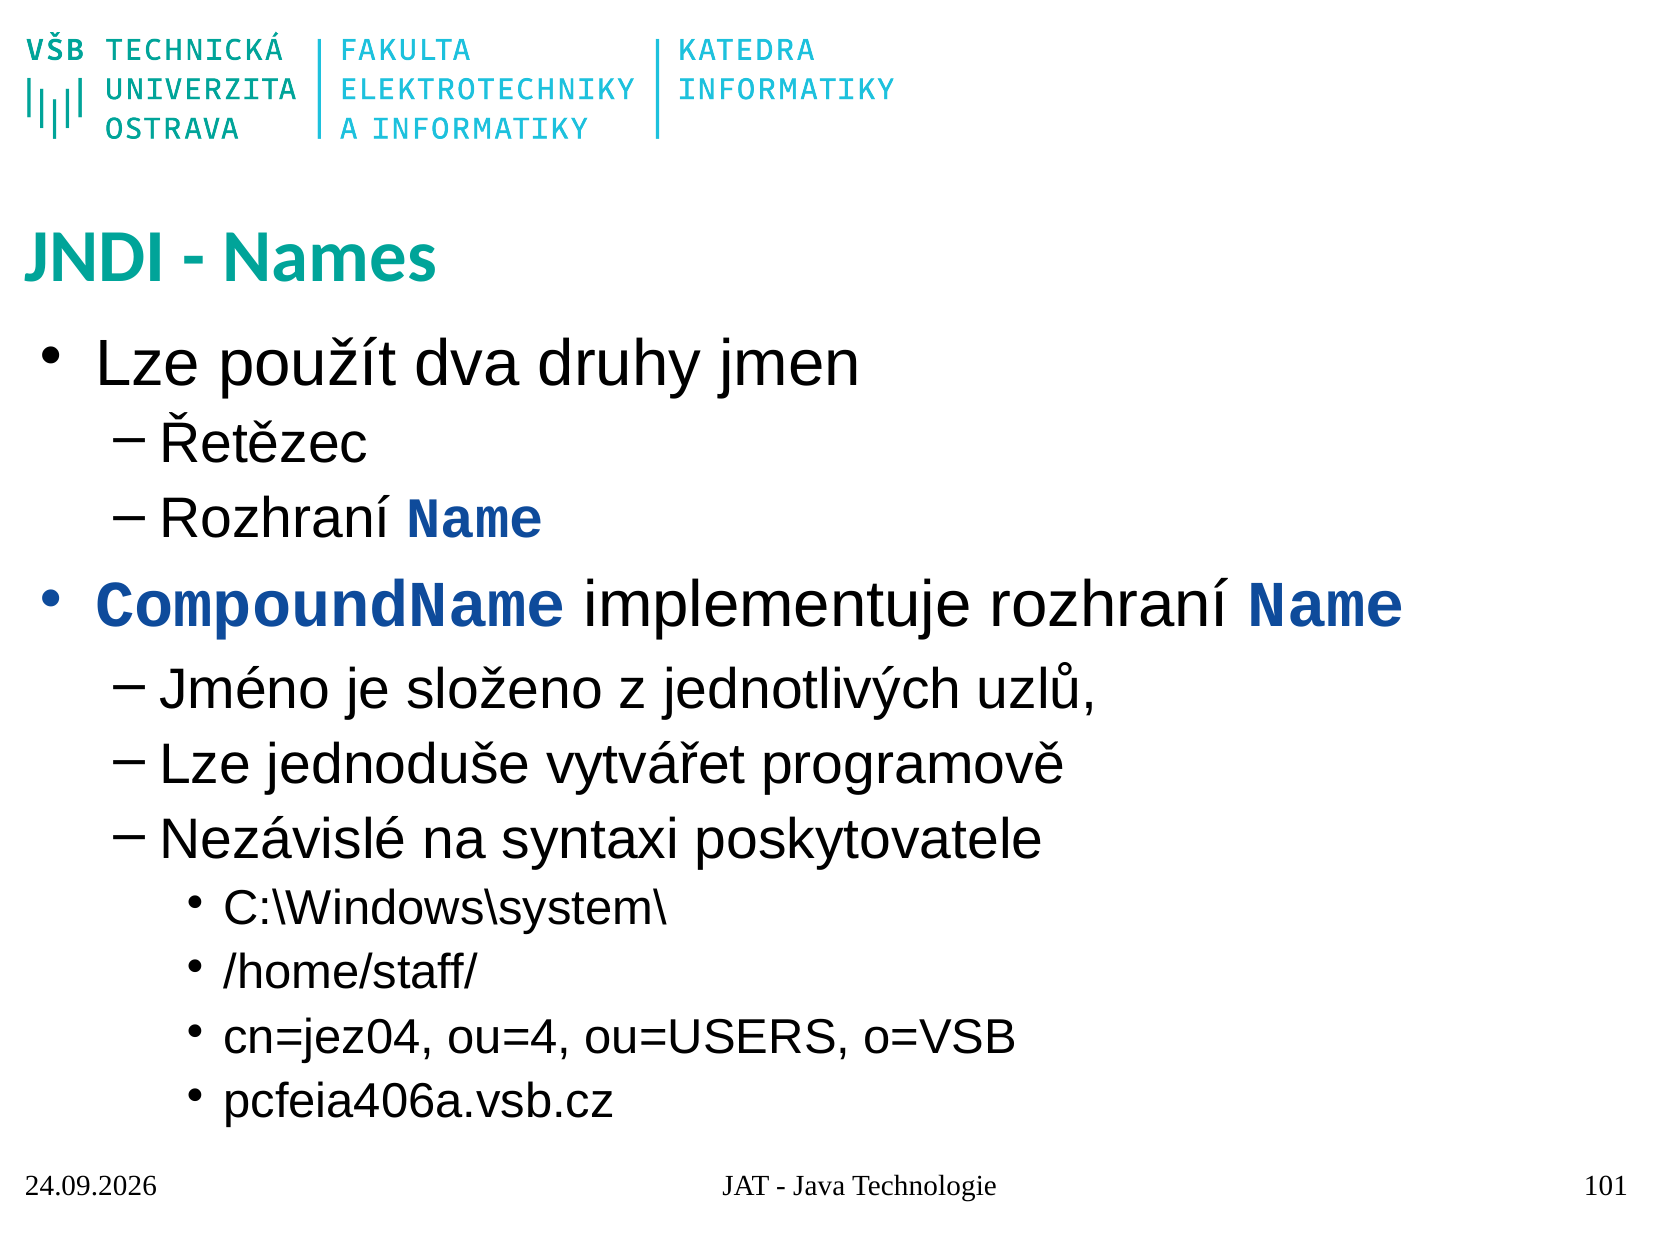

JNDI - Names
# Lze použít dva druhy jmen
Řetězec
Rozhraní Name
CompoundName implementuje rozhraní Name
Jméno je složeno z jednotlivých uzlů,
Lze jednoduše vytvářet programově
Nezávislé na syntaxi poskytovatele
C:\Windows\system\
/home/staff/
cn=jez04, ou=4, ou=USERS, o=VSB
pcfeia406a.vsb.cz
JAT - Java Technologie
101